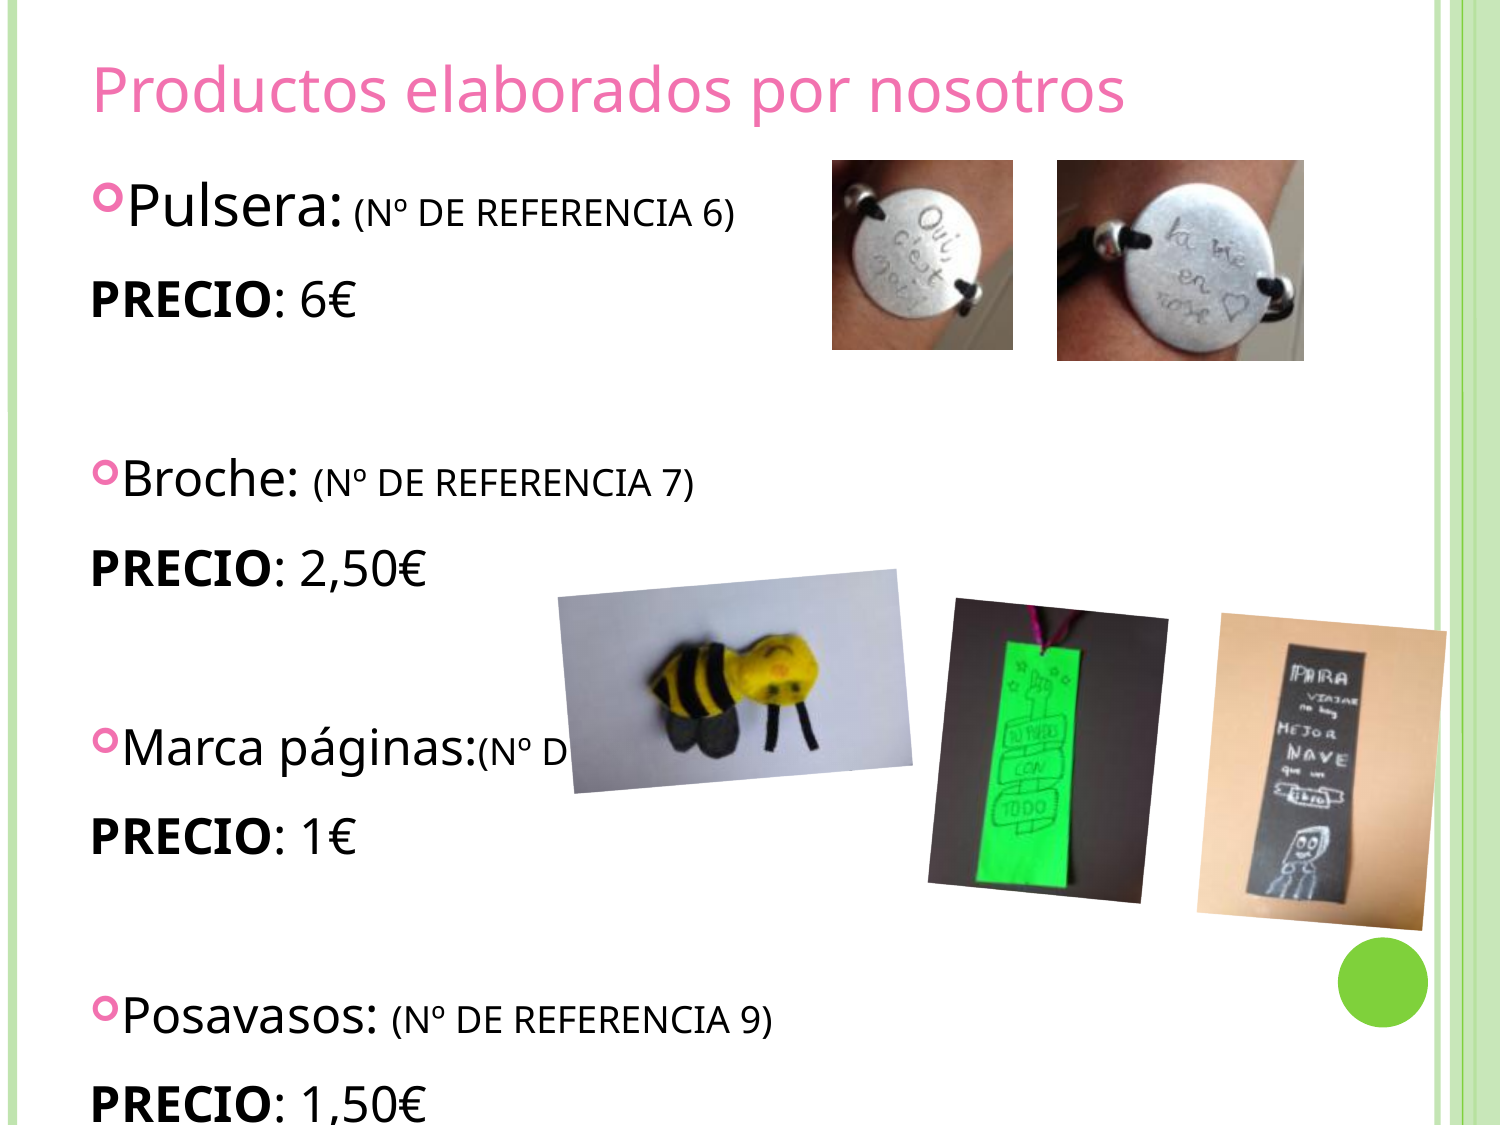

# Productos elaborados por nosotros
Pulsera: (Nº DE REFERENCIA 6)
PRECIO: 6€
Broche: (Nº DE REFERENCIA 7)
PRECIO: 2,50€
Marca páginas:(Nº DE REFERENCIA 8)
PRECIO: 1€
Posavasos: (Nº DE REFERENCIA 9)
PRECIO: 1,50€